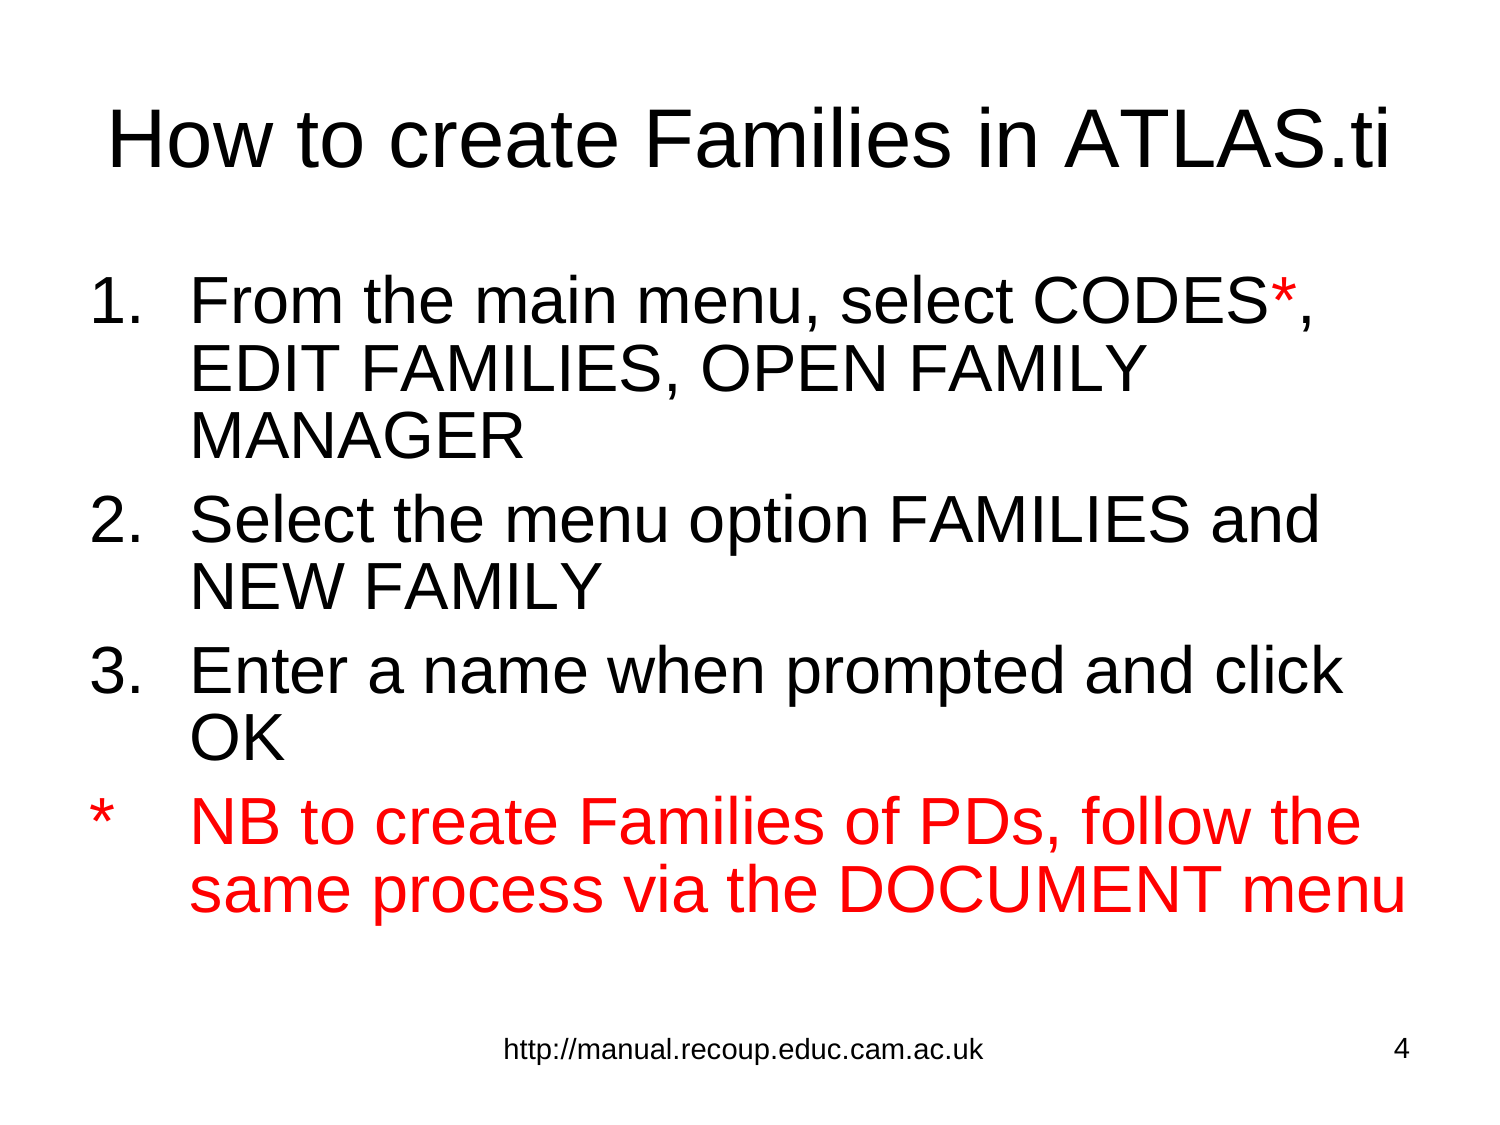

# How to create Families in ATLAS.ti
From the main menu, select CODES*, EDIT FAMILIES, OPEN FAMILY MANAGER
Select the menu option FAMILIES and NEW FAMILY
Enter a name when prompted and click OK
*	NB to create Families of PDs, follow the same process via the DOCUMENT menu
4
http://manual.recoup.educ.cam.ac.uk